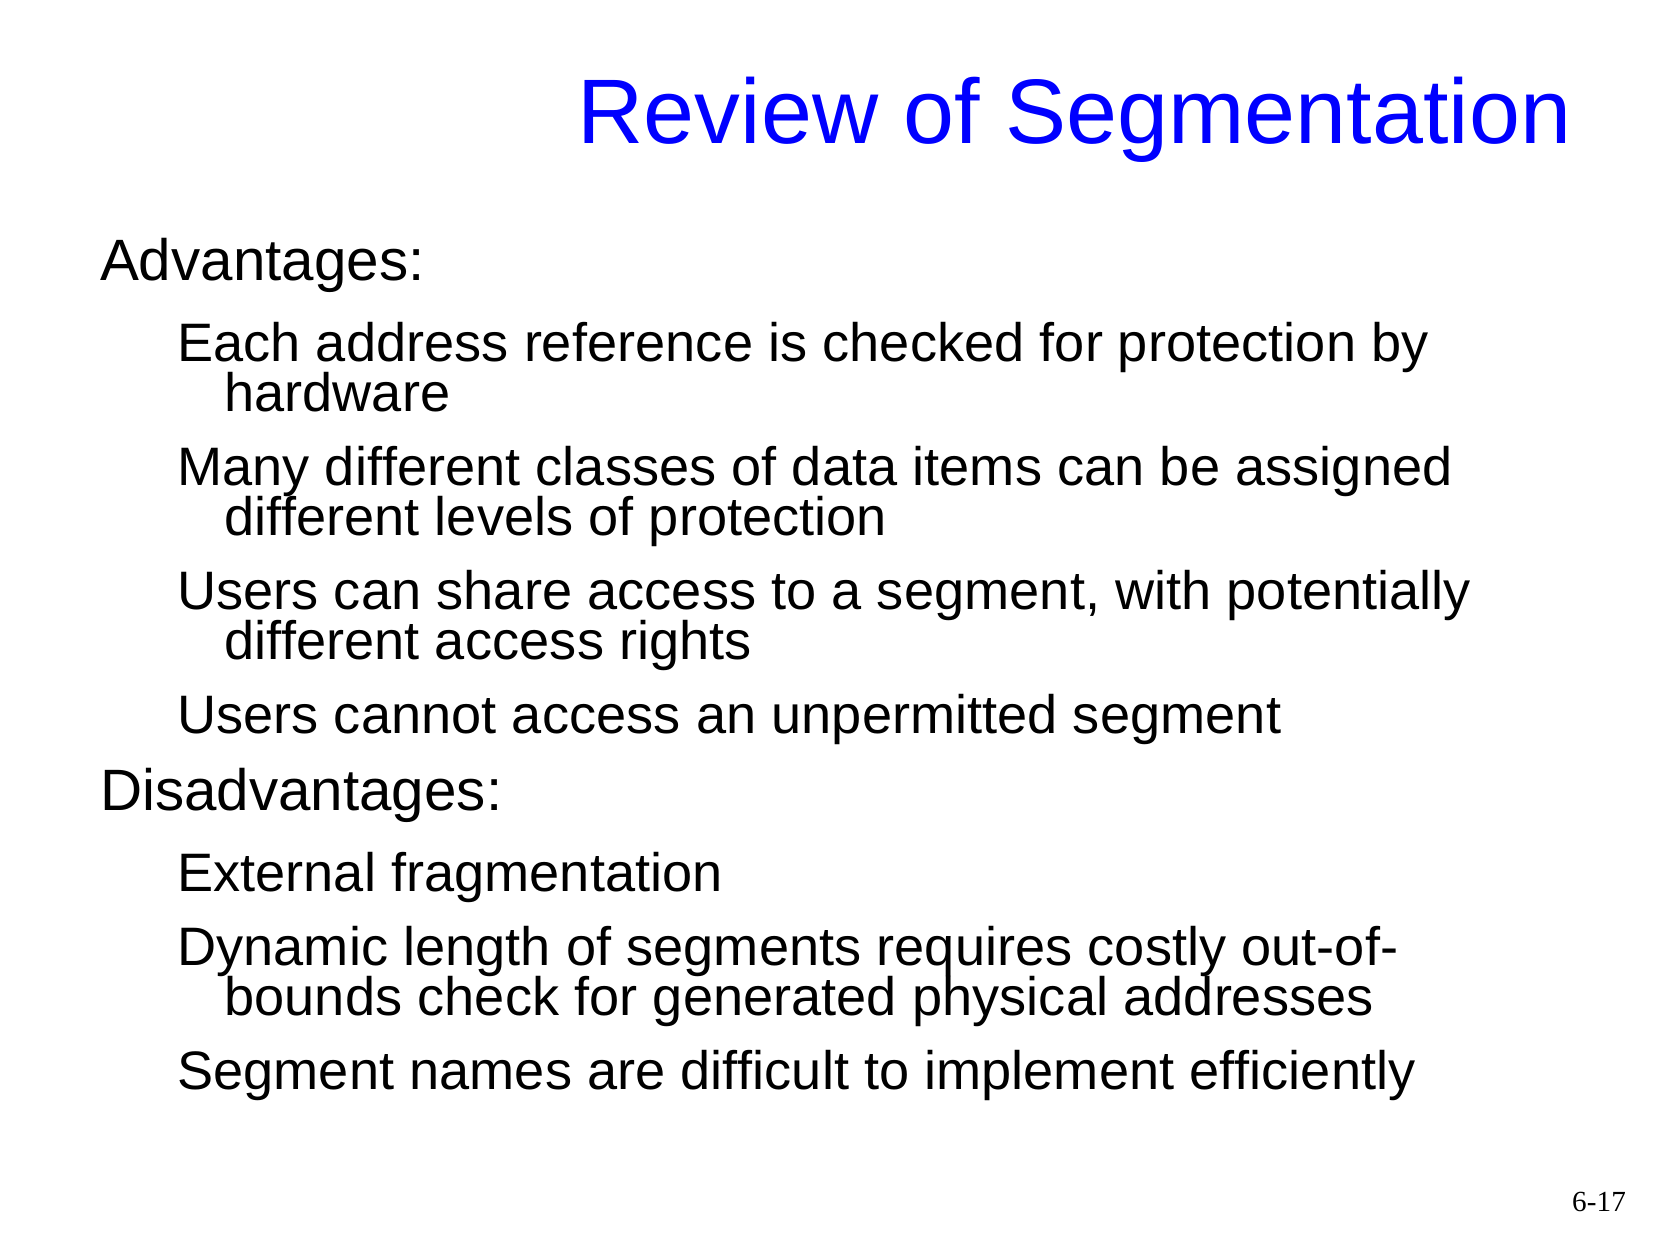

# Review of Segmentation
Advantages:
Each address reference is checked for protection by hardware
Many different classes of data items can be assigned different levels of protection
Users can share access to a segment, with potentially different access rights
Users cannot access an unpermitted segment
Disadvantages:
External fragmentation
Dynamic length of segments requires costly out-of-bounds check for generated physical addresses
Segment names are difficult to implement efficiently